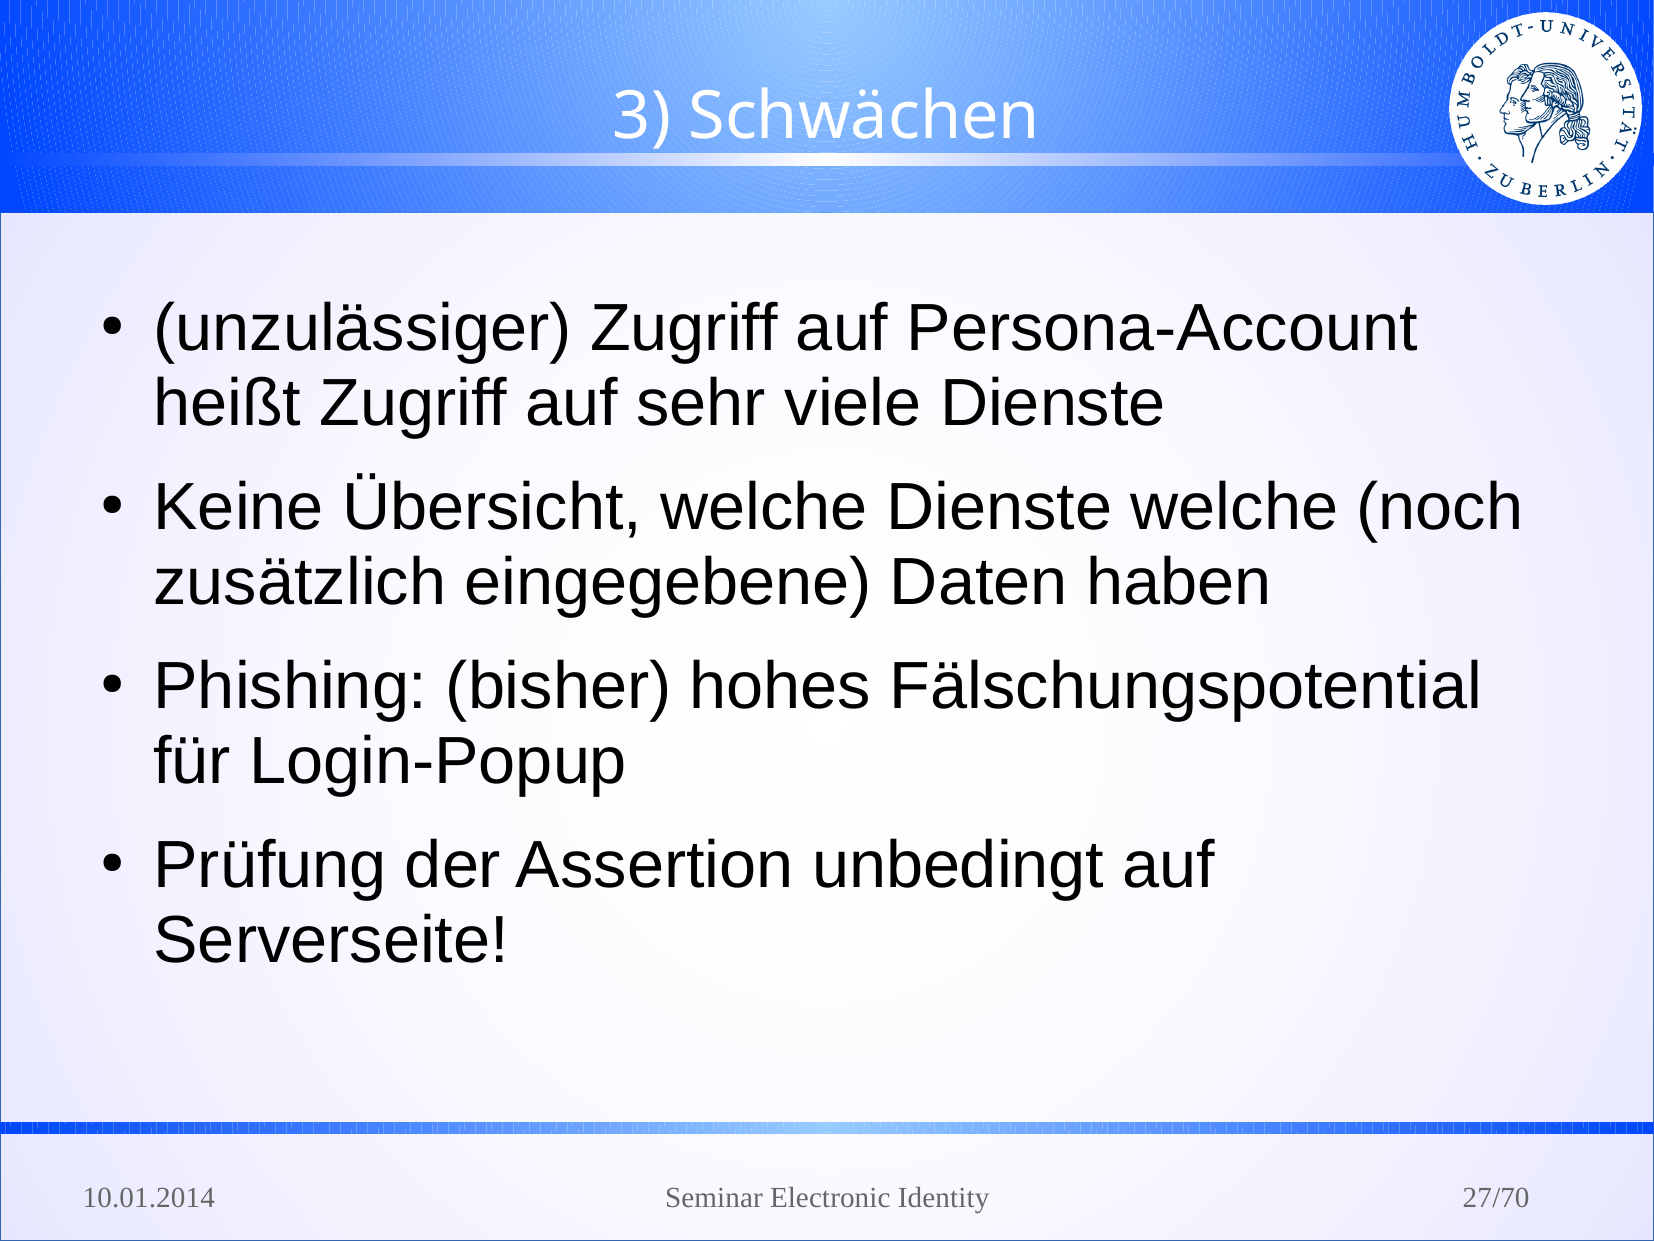

# 3) Schwächen
(unzulässiger) Zugriff auf Persona-Account heißt Zugriff auf sehr viele Dienste
Keine Übersicht, welche Dienste welche (noch zusätzlich eingegebene) Daten haben
Phishing: (bisher) hohes Fälschungspotential für Login-Popup
Prüfung der Assertion unbedingt auf Serverseite!
10.01.2014
Seminar Electronic Identity